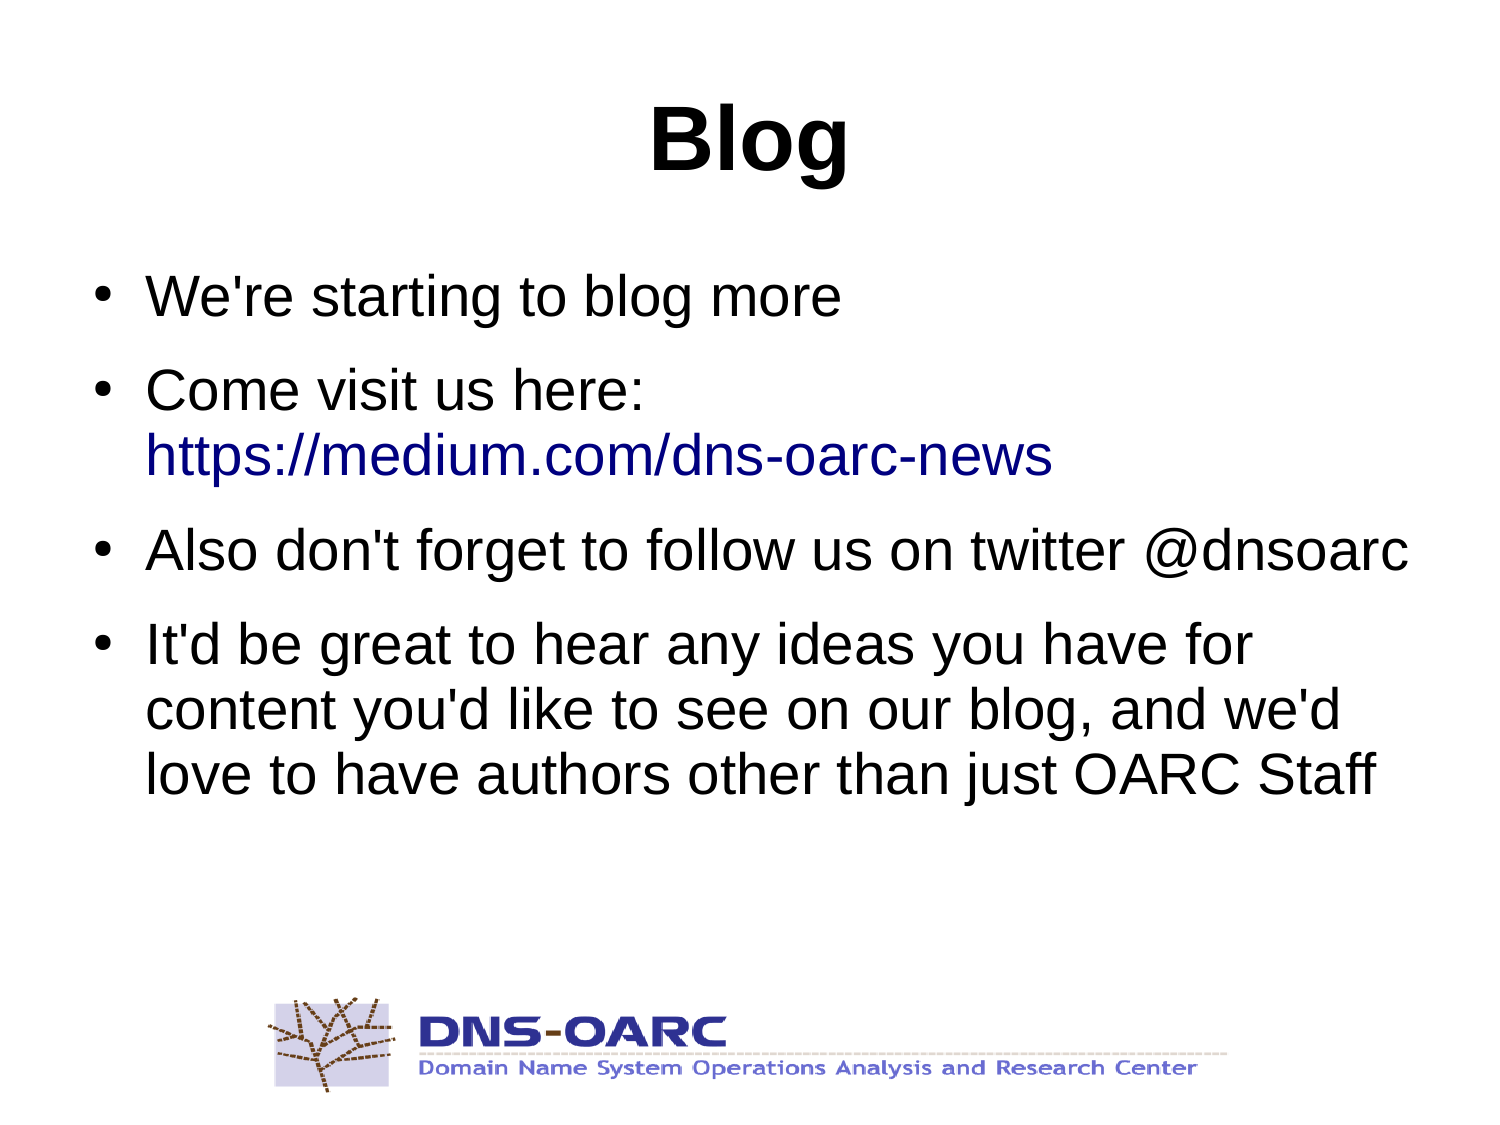

# Blog
We're starting to blog more
Come visit us here: https://medium.com/dns-oarc-news
Also don't forget to follow us on twitter @dnsoarc
It'd be great to hear any ideas you have for content you'd like to see on our blog, and we'd love to have authors other than just OARC Staff